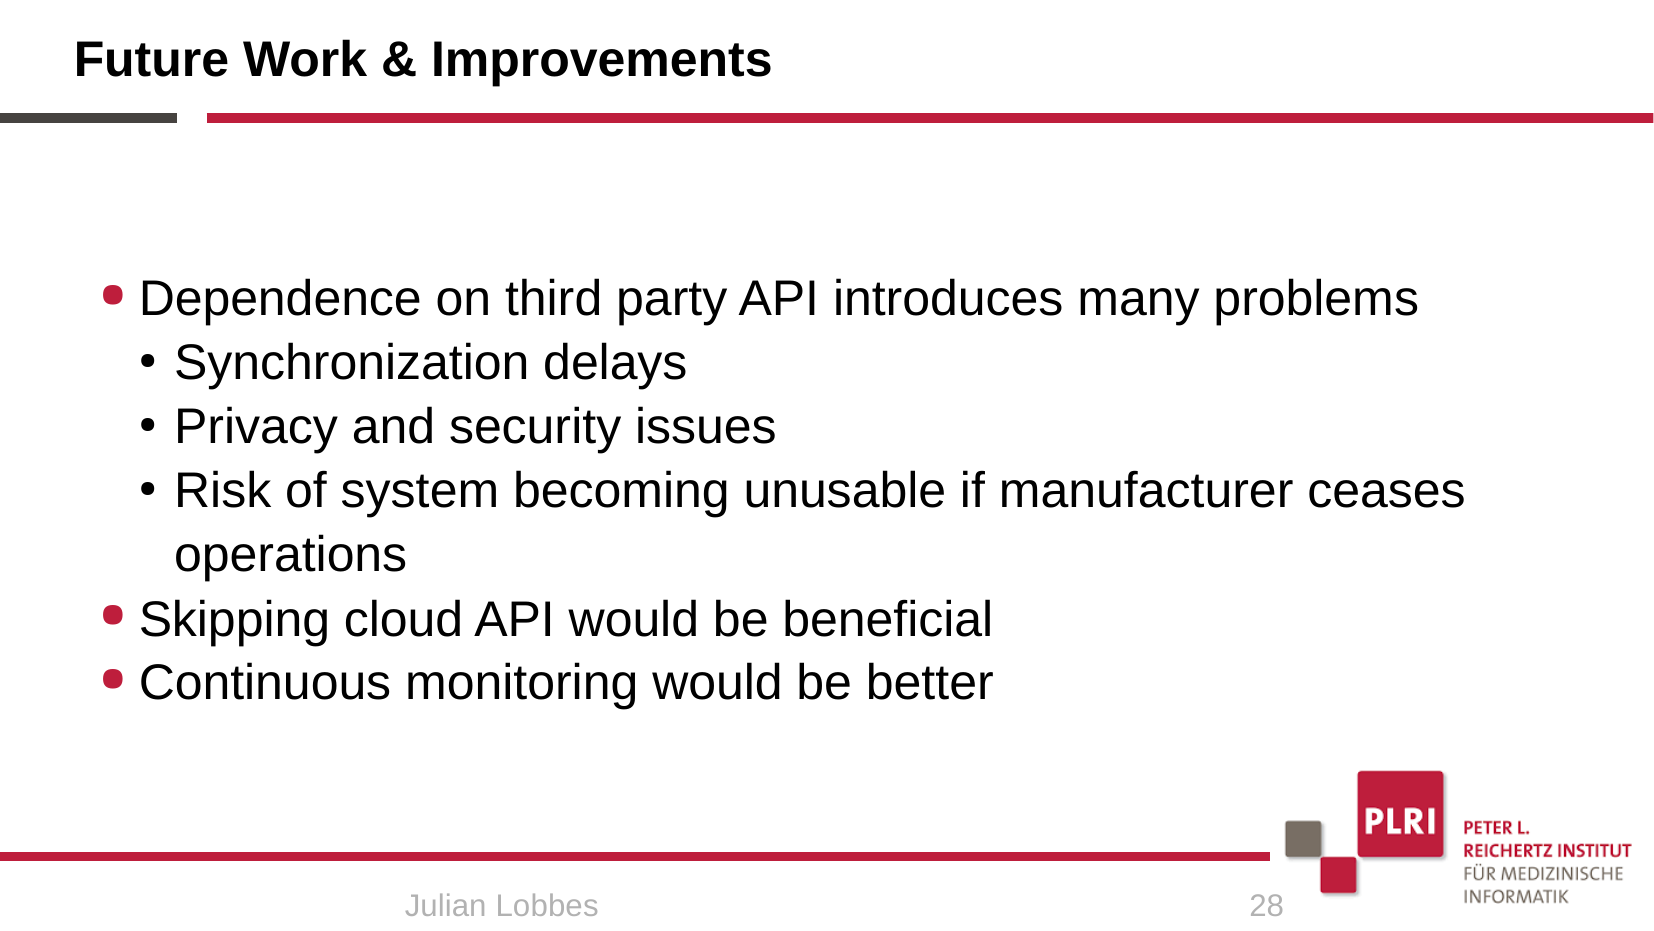

Future Work & Improvements
Dependence on third party API introduces many problems
Synchronization delays
Privacy and security issues
Risk of system becoming unusable if manufacturer ceases operations
Skipping cloud API would be beneficial
Continuous monitoring would be better
Julian Lobbes